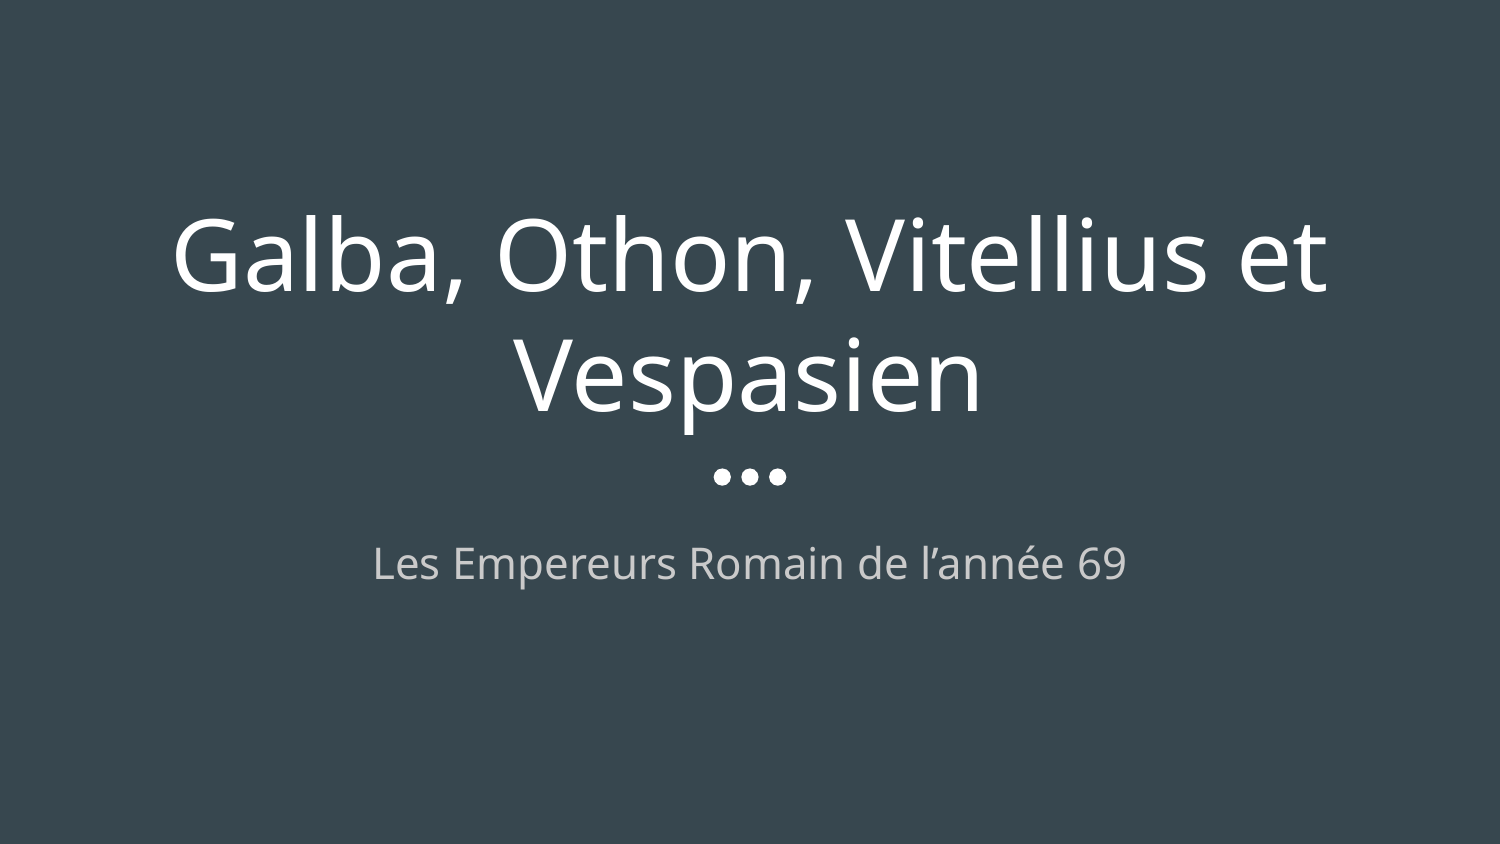

# Galba, Othon, Vitellius et Vespasien
Les Empereurs Romain de l’année 69